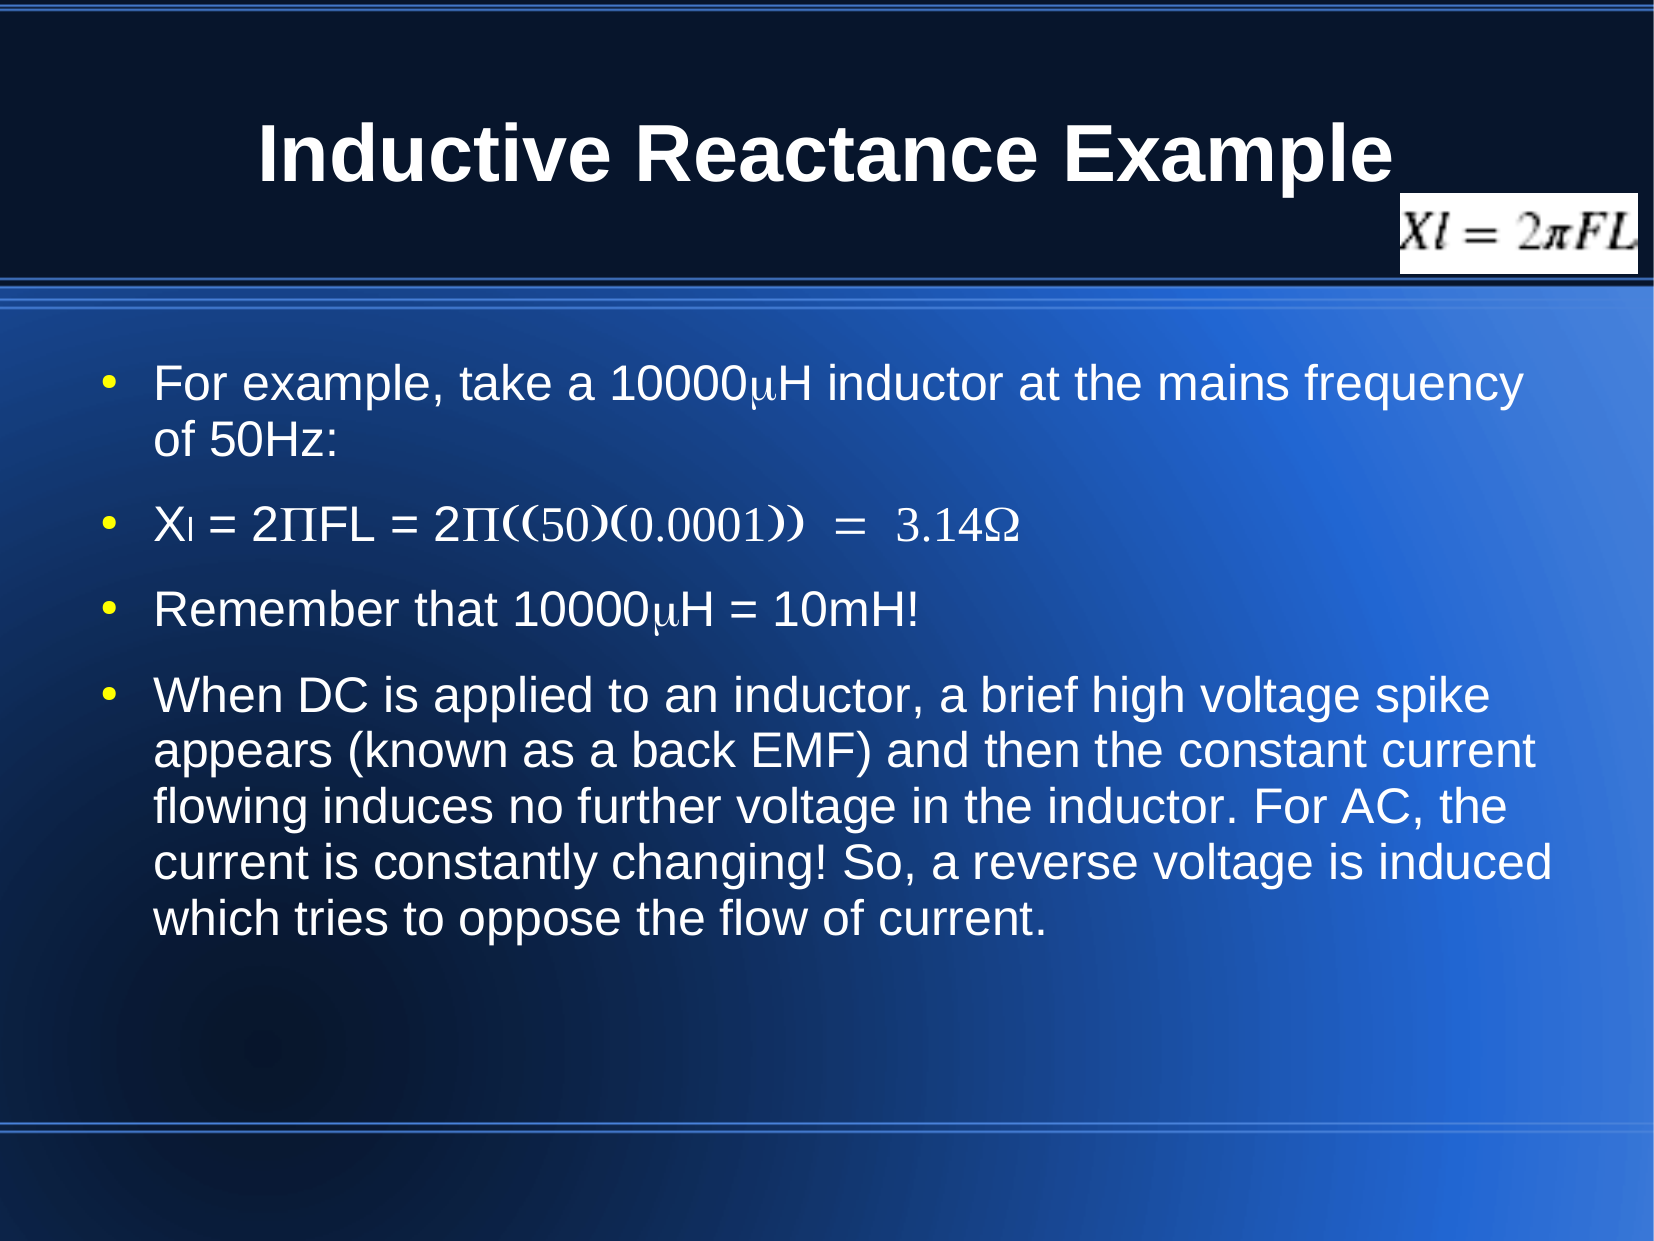

# Inductive Reactance Example
For example, take a 10000mH inductor at the mains frequency of 50Hz:
Xl = 2PFL = 2P((50)(0.0001)) = 3.14W
Remember that 10000mH = 10mH!
When DC is applied to an inductor, a brief high voltage spike appears (known as a back EMF) and then the constant current flowing induces no further voltage in the inductor. For AC, the current is constantly changing! So, a reverse voltage is induced which tries to oppose the flow of current.